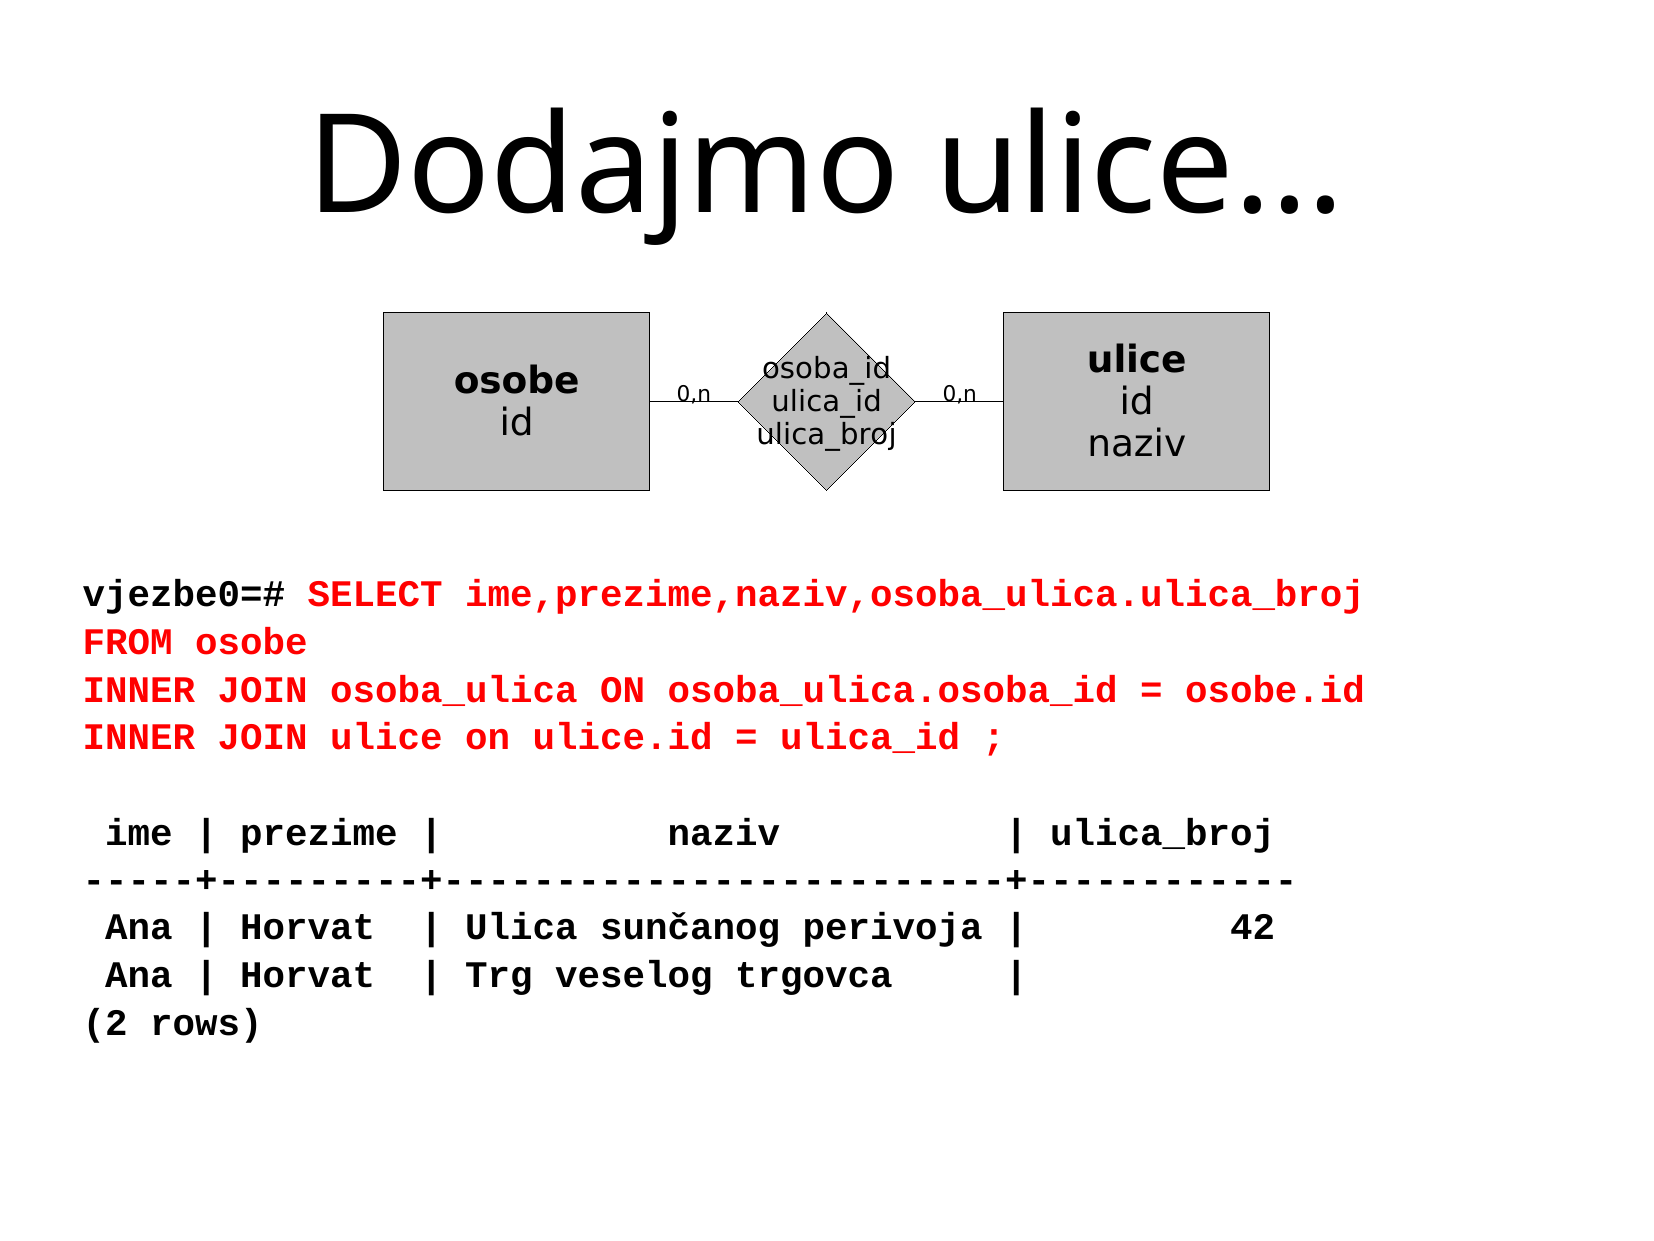

# Dodajmo ulice...
vjezbe0=# SELECT ime,prezime,naziv,osoba_ulica.ulica_broj
FROM osobe
INNER JOIN osoba_ulica ON osoba_ulica.osoba_id = osobe.id
INNER JOIN ulice on ulice.id = ulica_id ;
 ime | prezime | naziv | ulica_broj
-----+---------+-------------------------+------------
 Ana | Horvat | Ulica sunčanog perivoja | 42
 Ana | Horvat | Trg veselog trgovca |
(2 rows)
osobe
id
osoba_id
ulica_id
ulica_broj
ulice
id
naziv